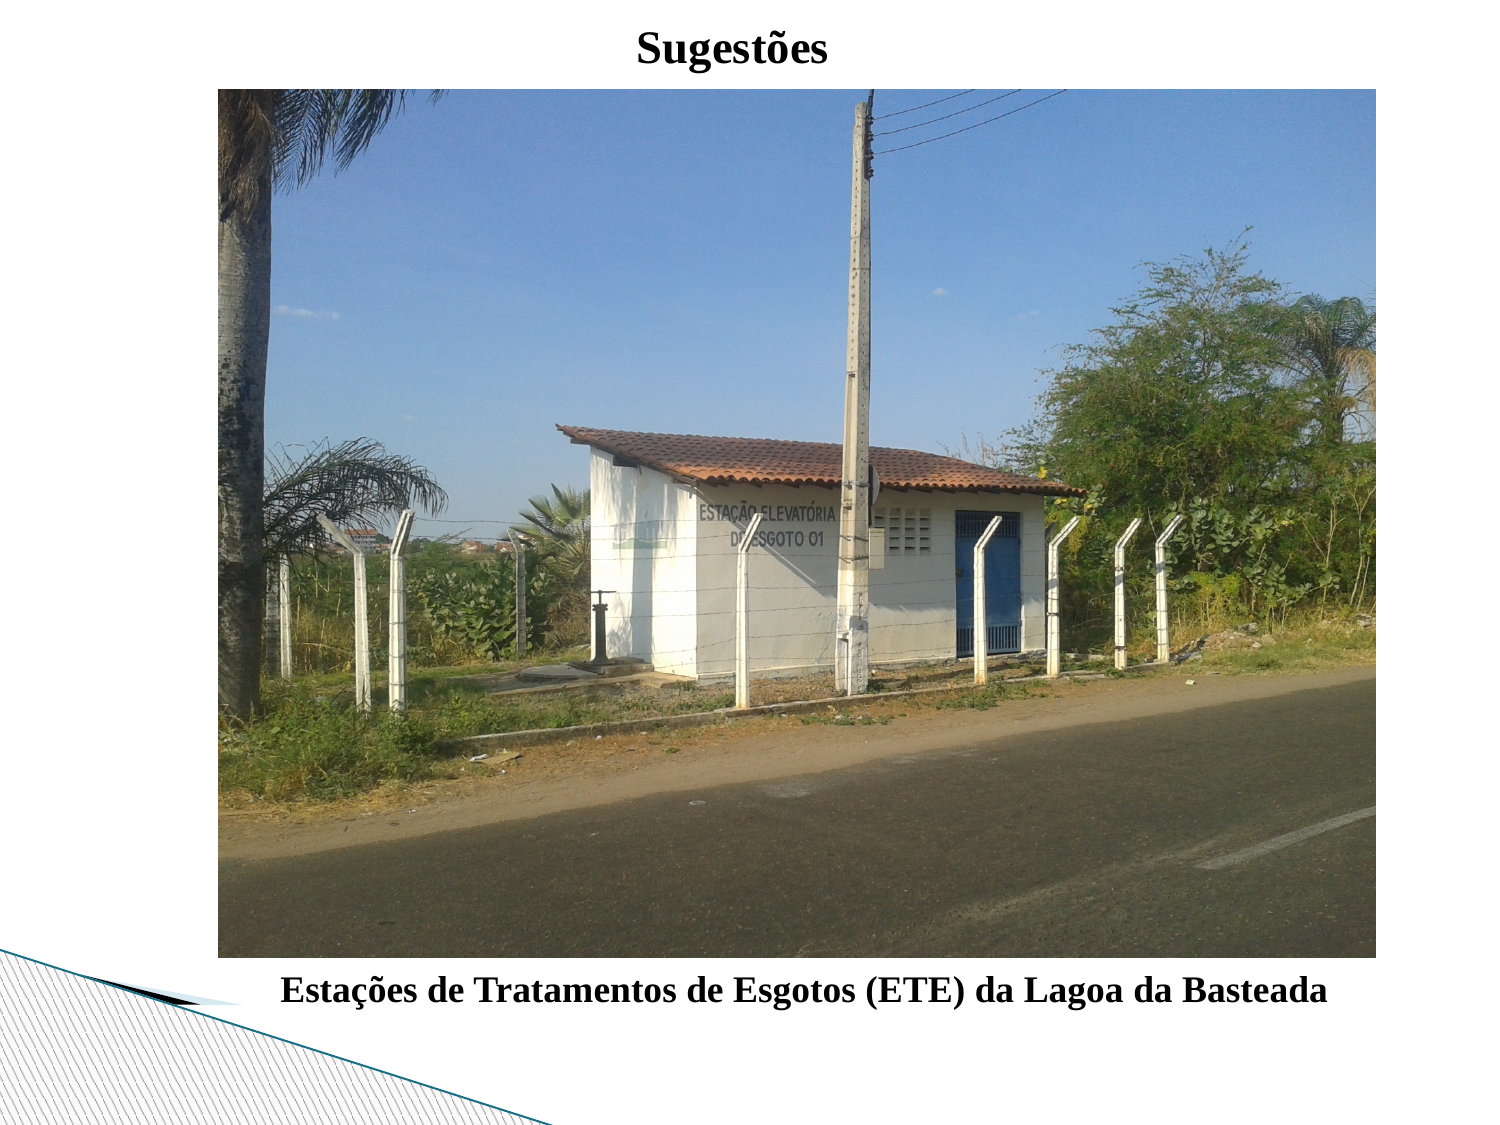

# Sugestões
Estações de Tratamentos de Esgotos (ETE) da Lagoa da Basteada